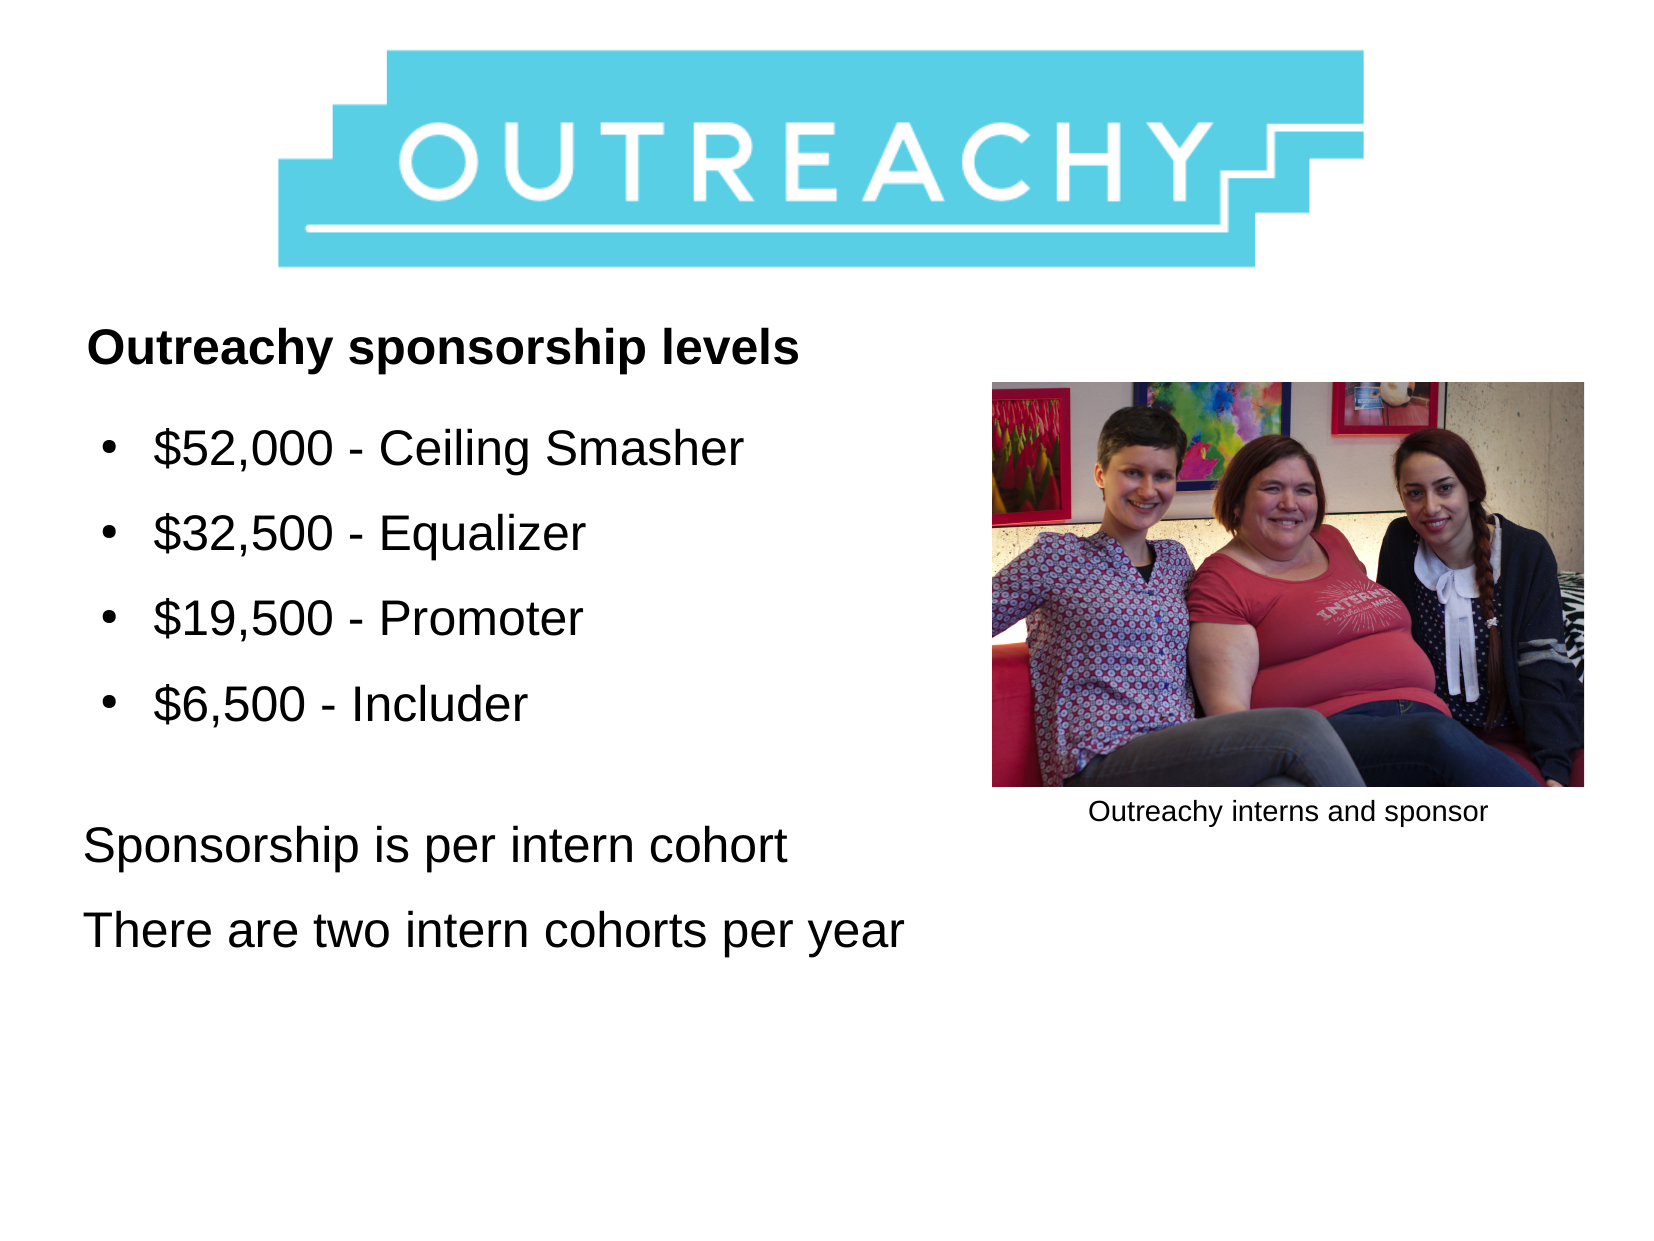

Outreachy sponsorship levels
# $52,000 - Ceiling Smasher
$32,500 - Equalizer
$19,500 - Promoter
$6,500 - Includer
Sponsorship is per intern cohort
There are two intern cohorts per year
Outreachy interns and sponsor